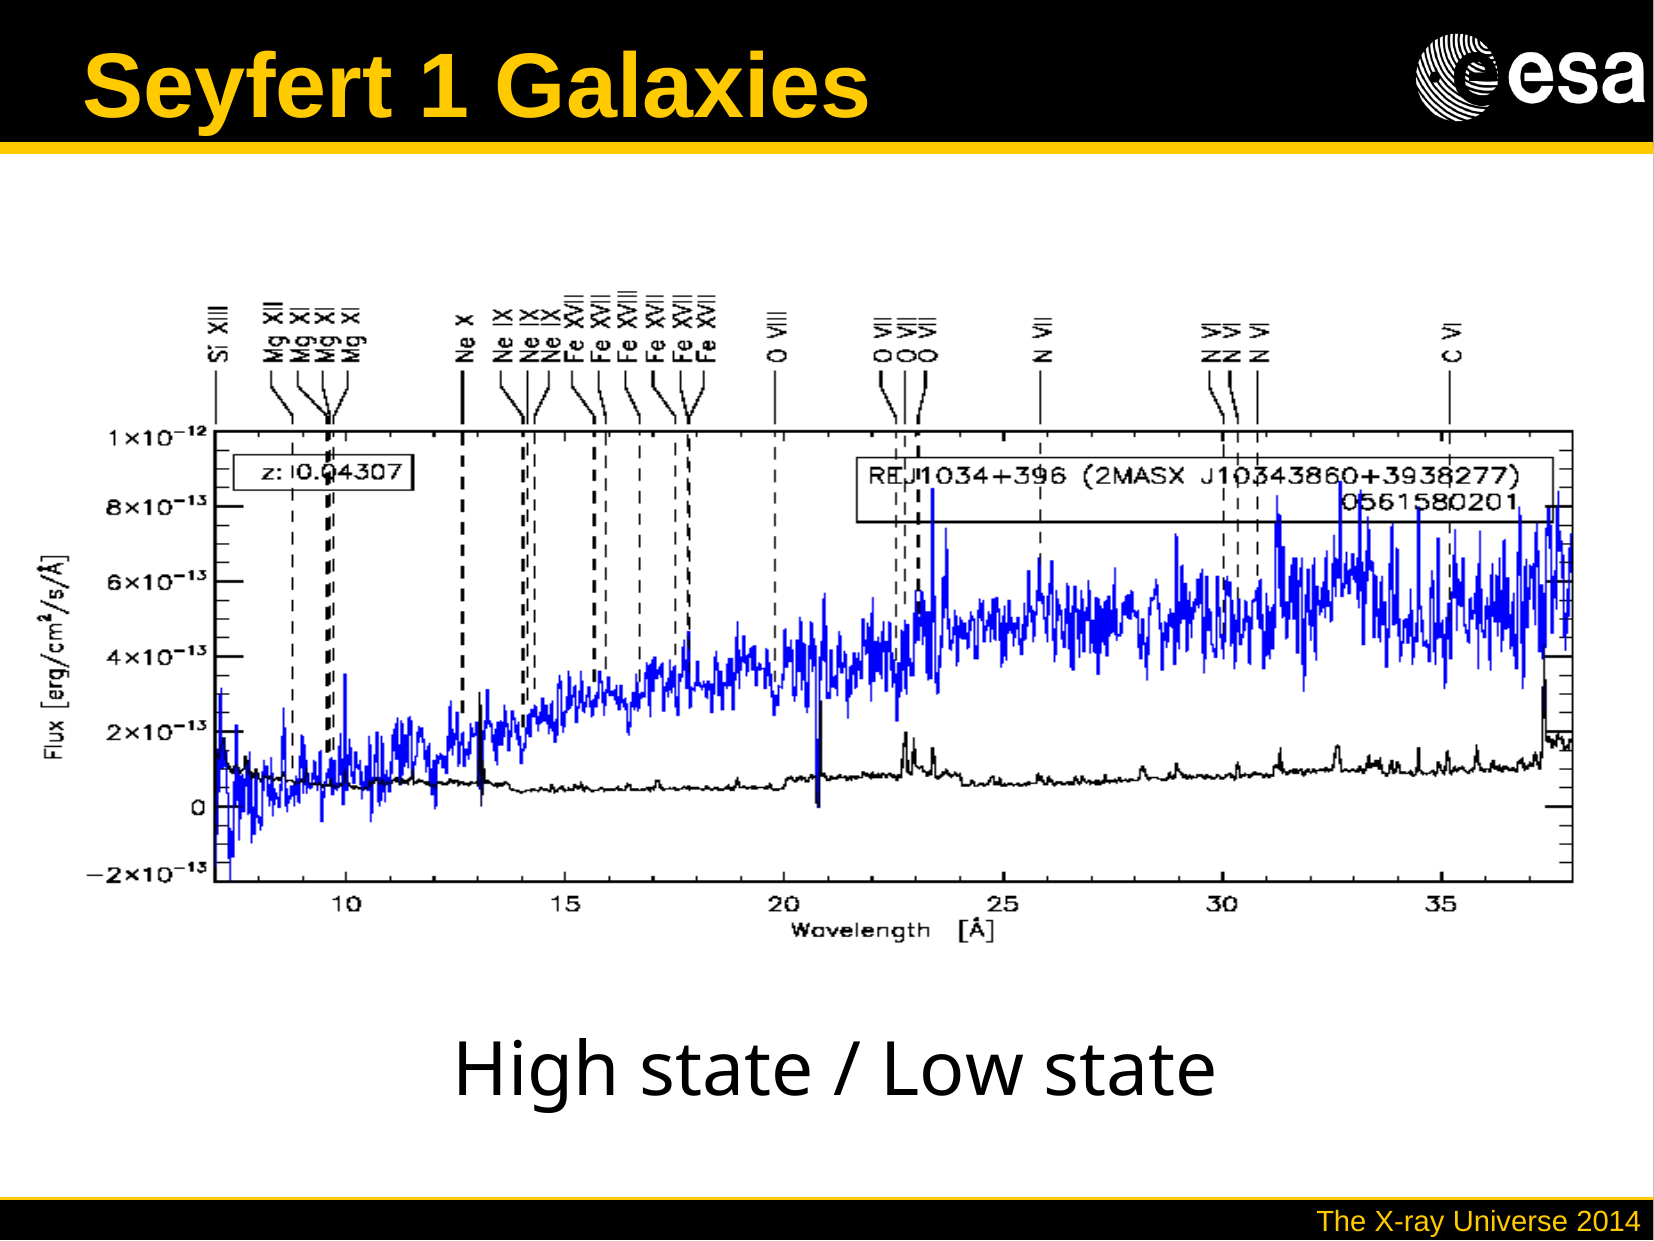

# Seyfert 1 Galaxies
High state / Low state
The X-ray Universe 2014